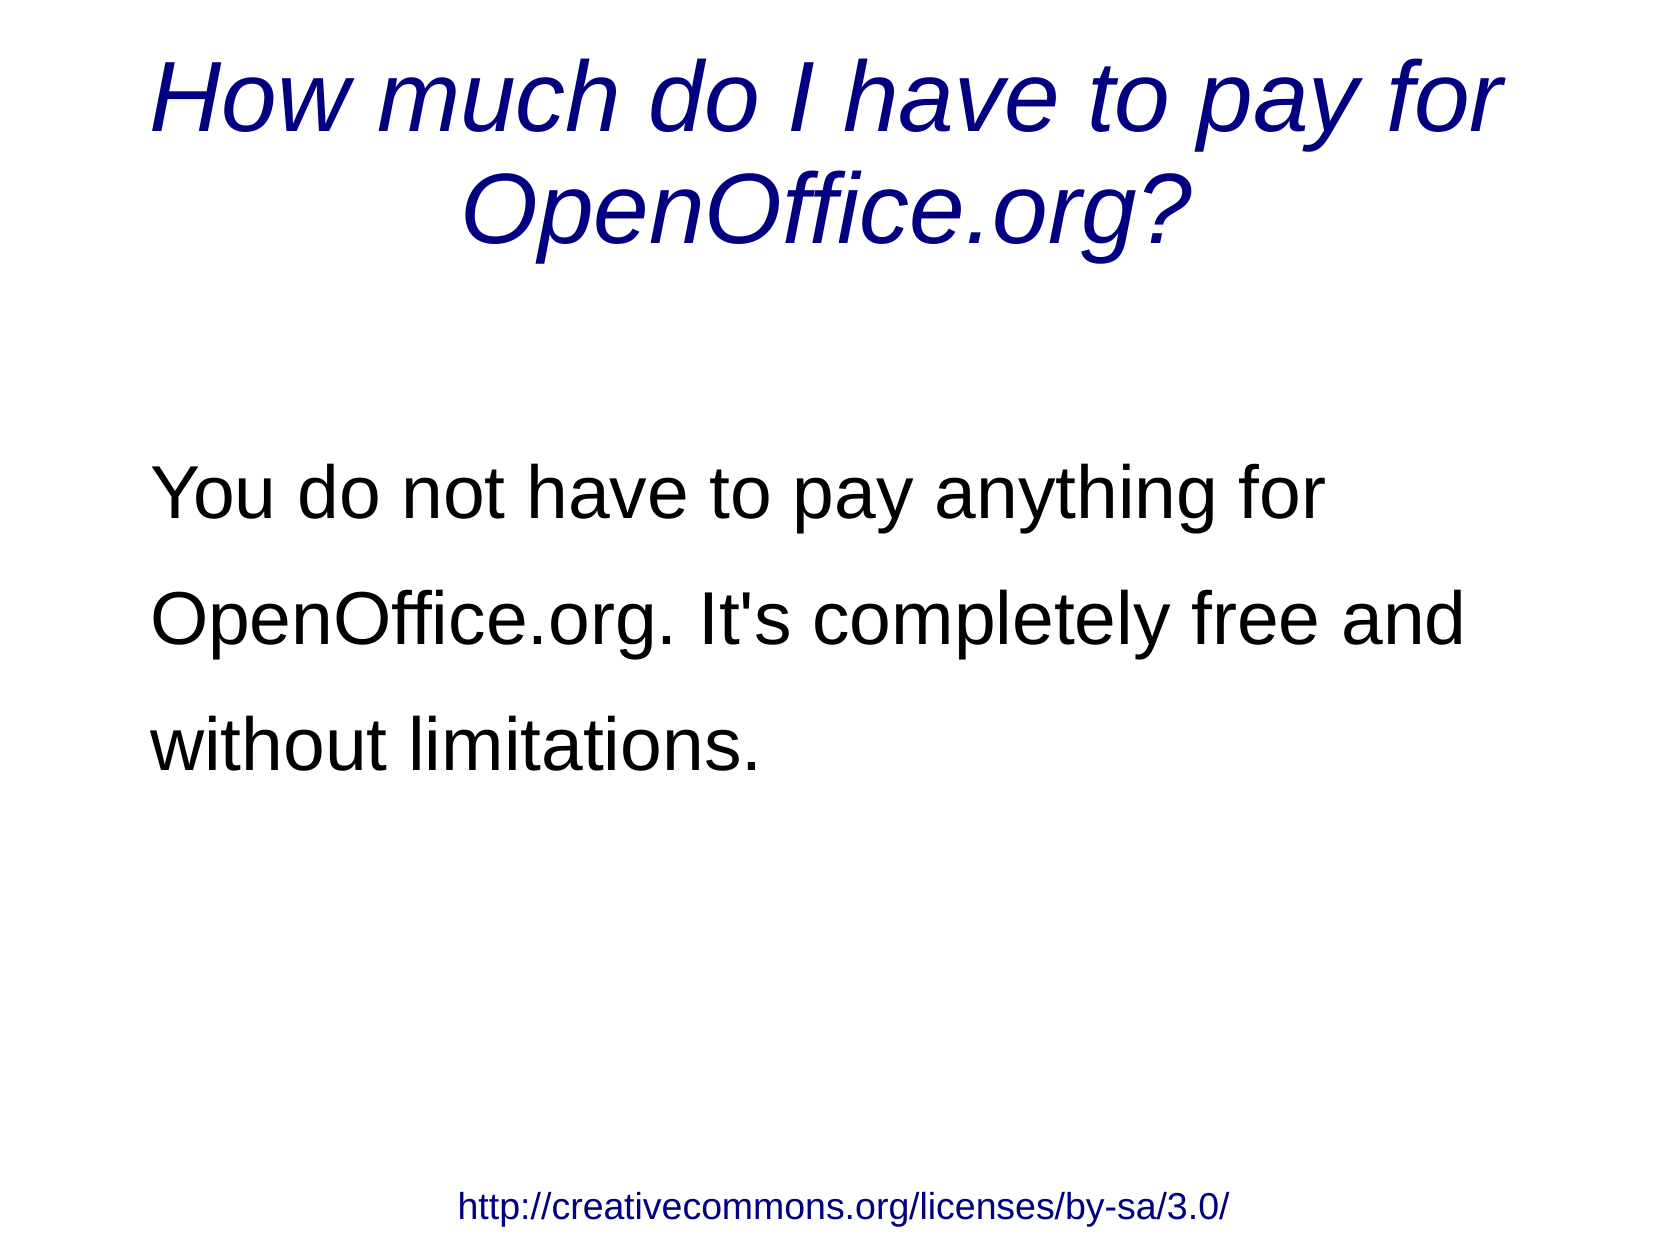

# How much do I have to pay for OpenOffice.org?
You do not have to pay anything for OpenOffice.org. It's completely free and without limitations.